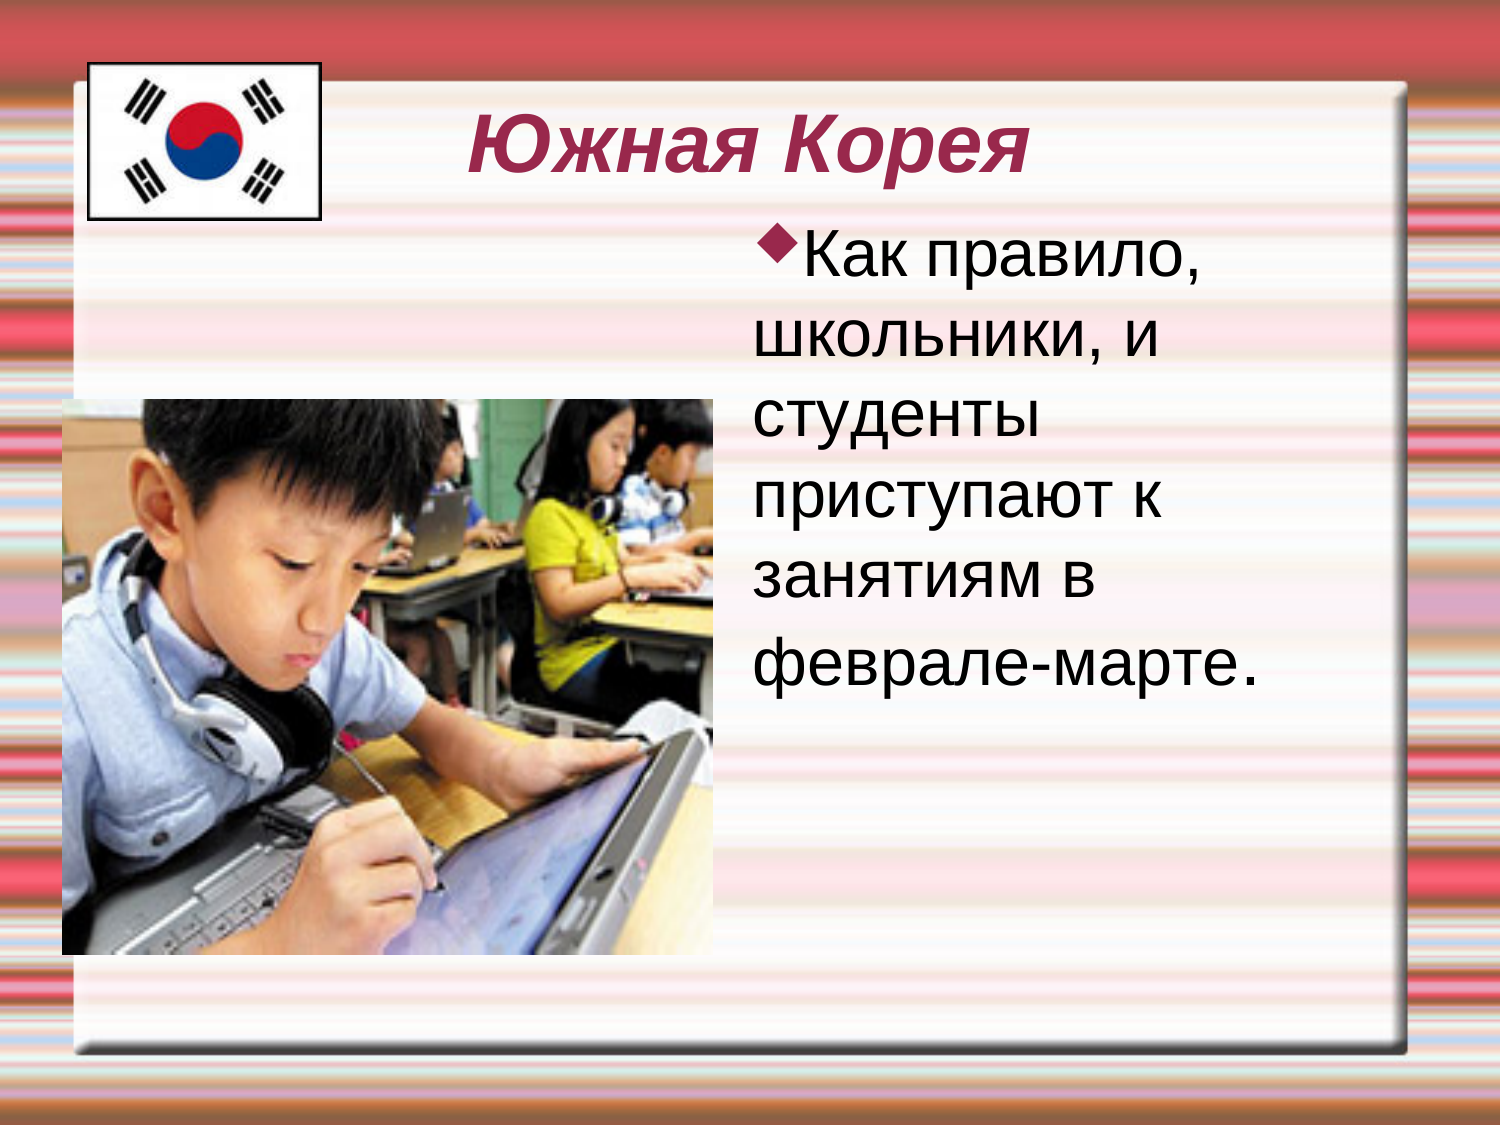

# Южная Корея
Как правило, школьники, и студенты приступают к занятиям в феврале-марте.